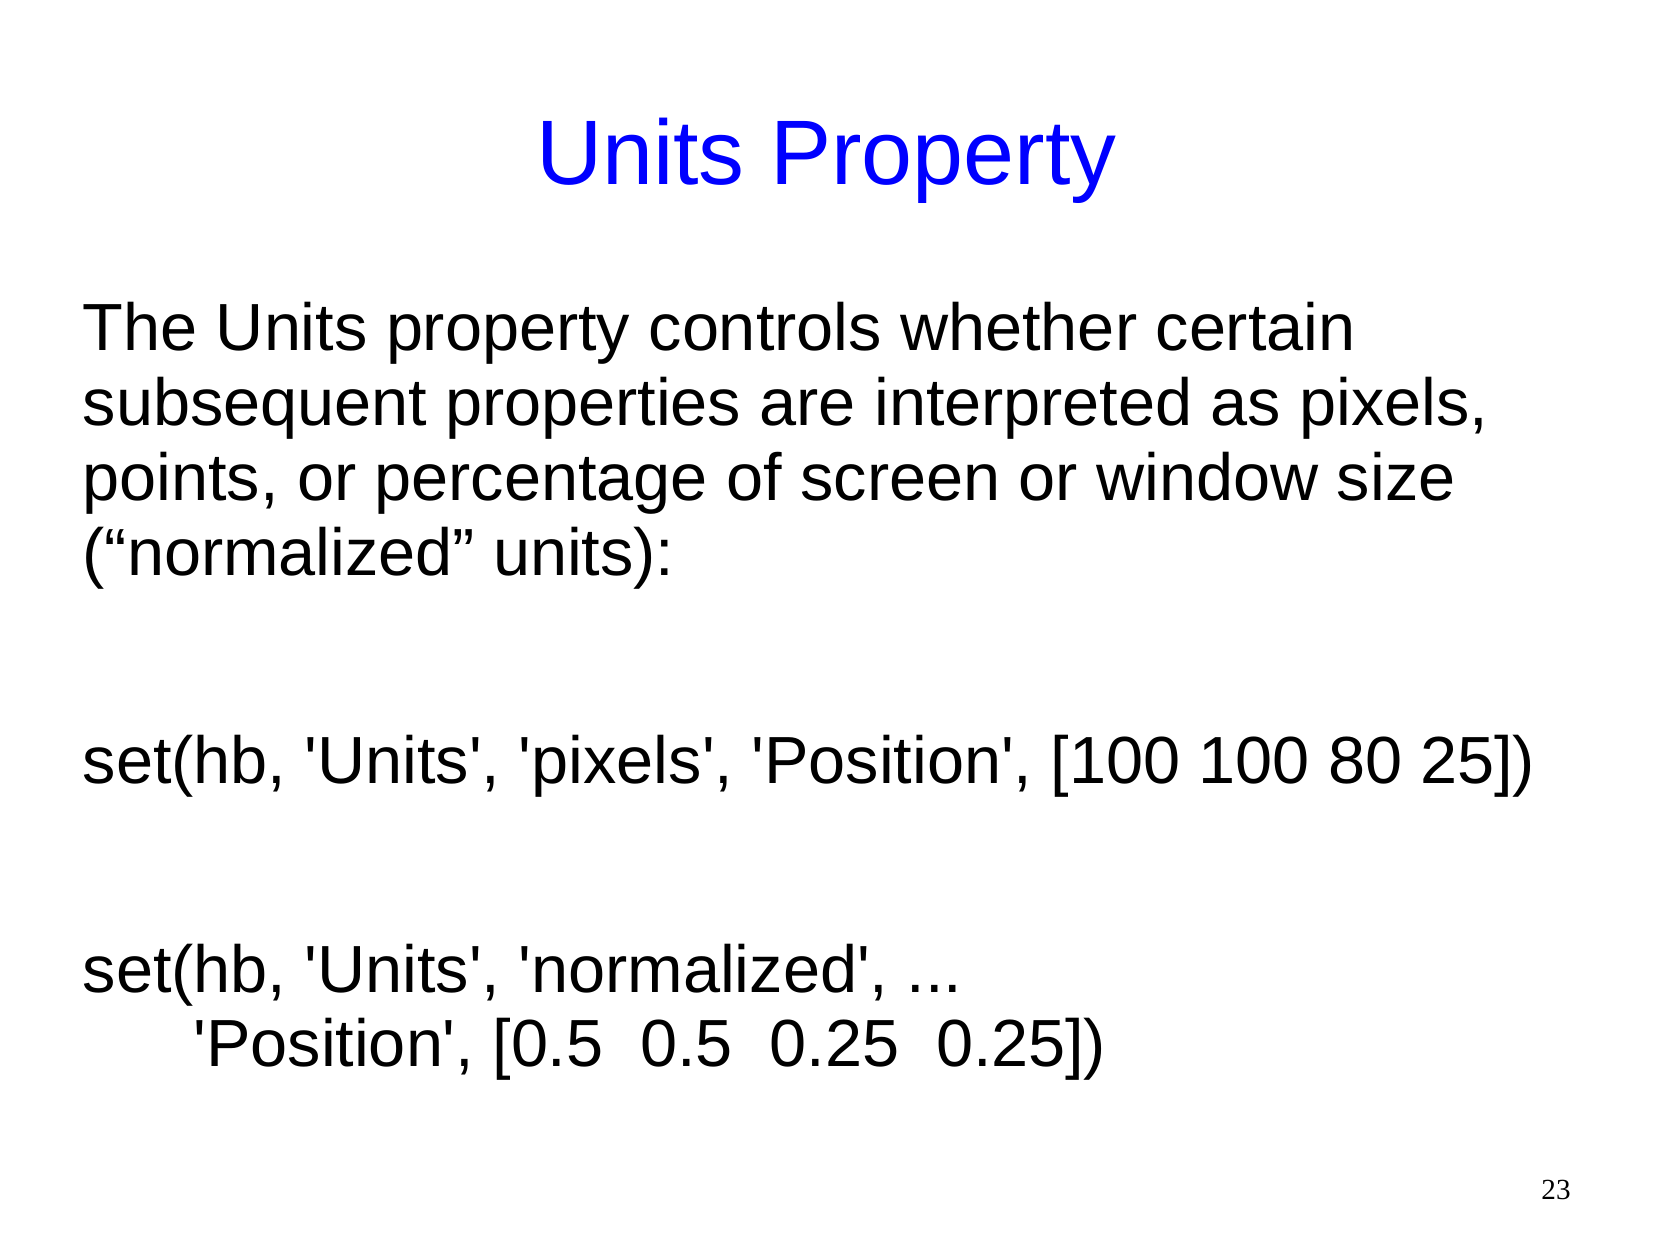

# Units Property
The Units property controls whether certain subsequent properties are interpreted as pixels, points, or percentage of screen or window size (“normalized” units):
set(hb, 'Units', 'pixels', 'Position', [100 100 80 25])
set(hb, 'Units', 'normalized', ...
 'Position', [0.5 0.5 0.25 0.25])
23